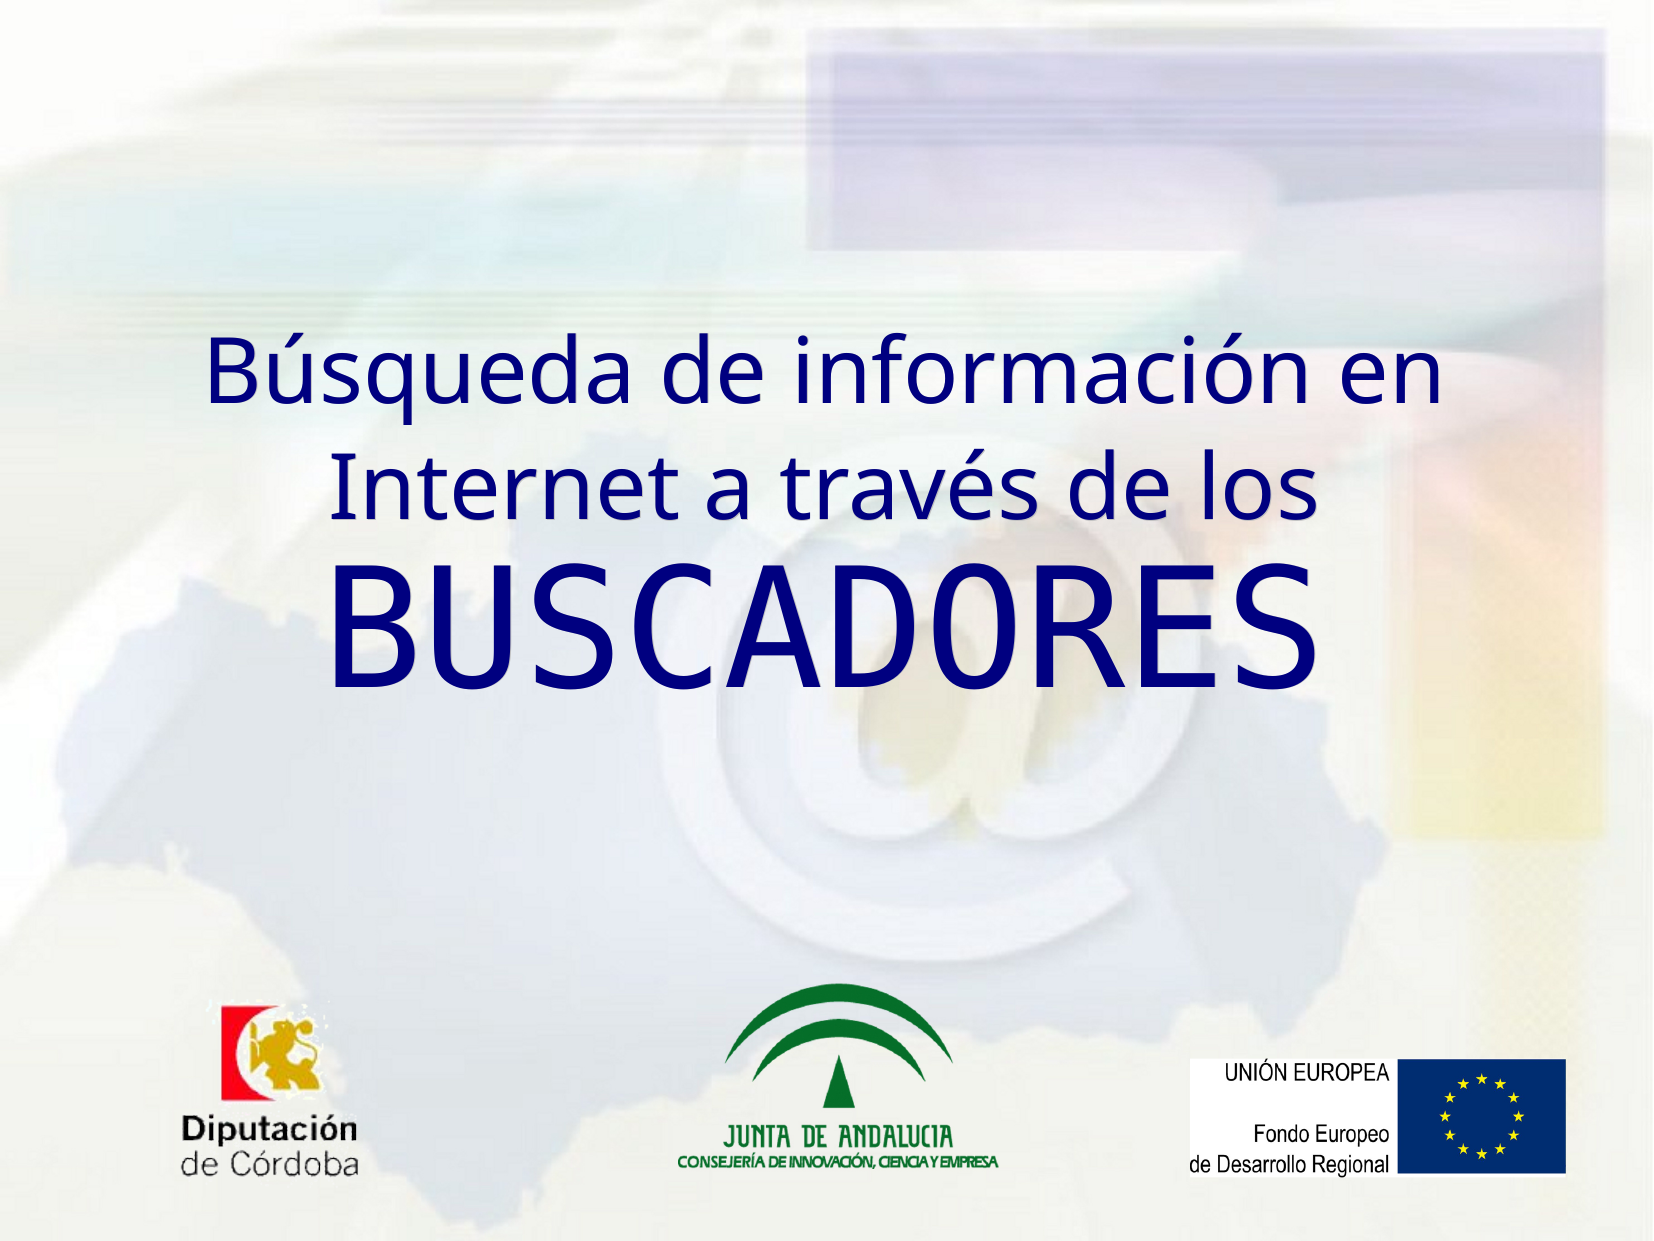

# Búsqueda de información en Internet a través de los BUSCADORES